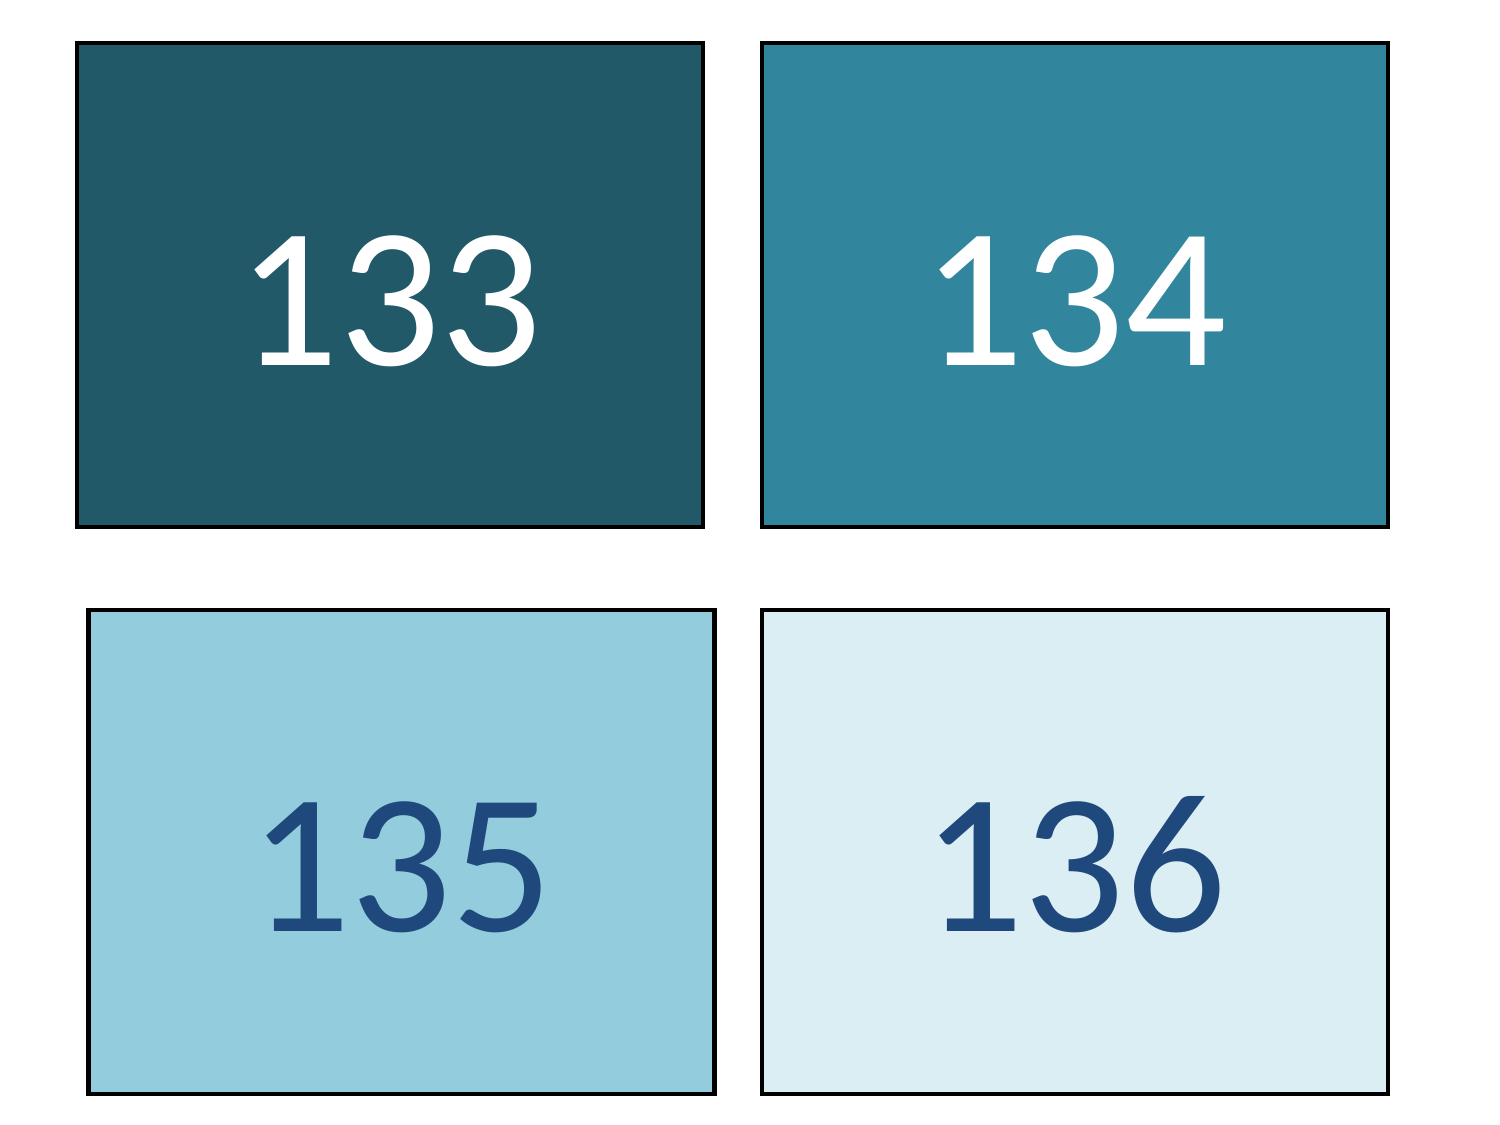

Nakresli elektrický obvod s žárovkami zapojenými za sebou.
133
Nakresli elektrický obvod s žárovkami zapojenými vedle sebe.
134
Které ze zapojení spotřebičů se v praxi častěji používá a proč?
135
Co se stane, když uvolníš 1 žárovku v nerozvětveném a v rozvětveném elektrickém obvodě?
136